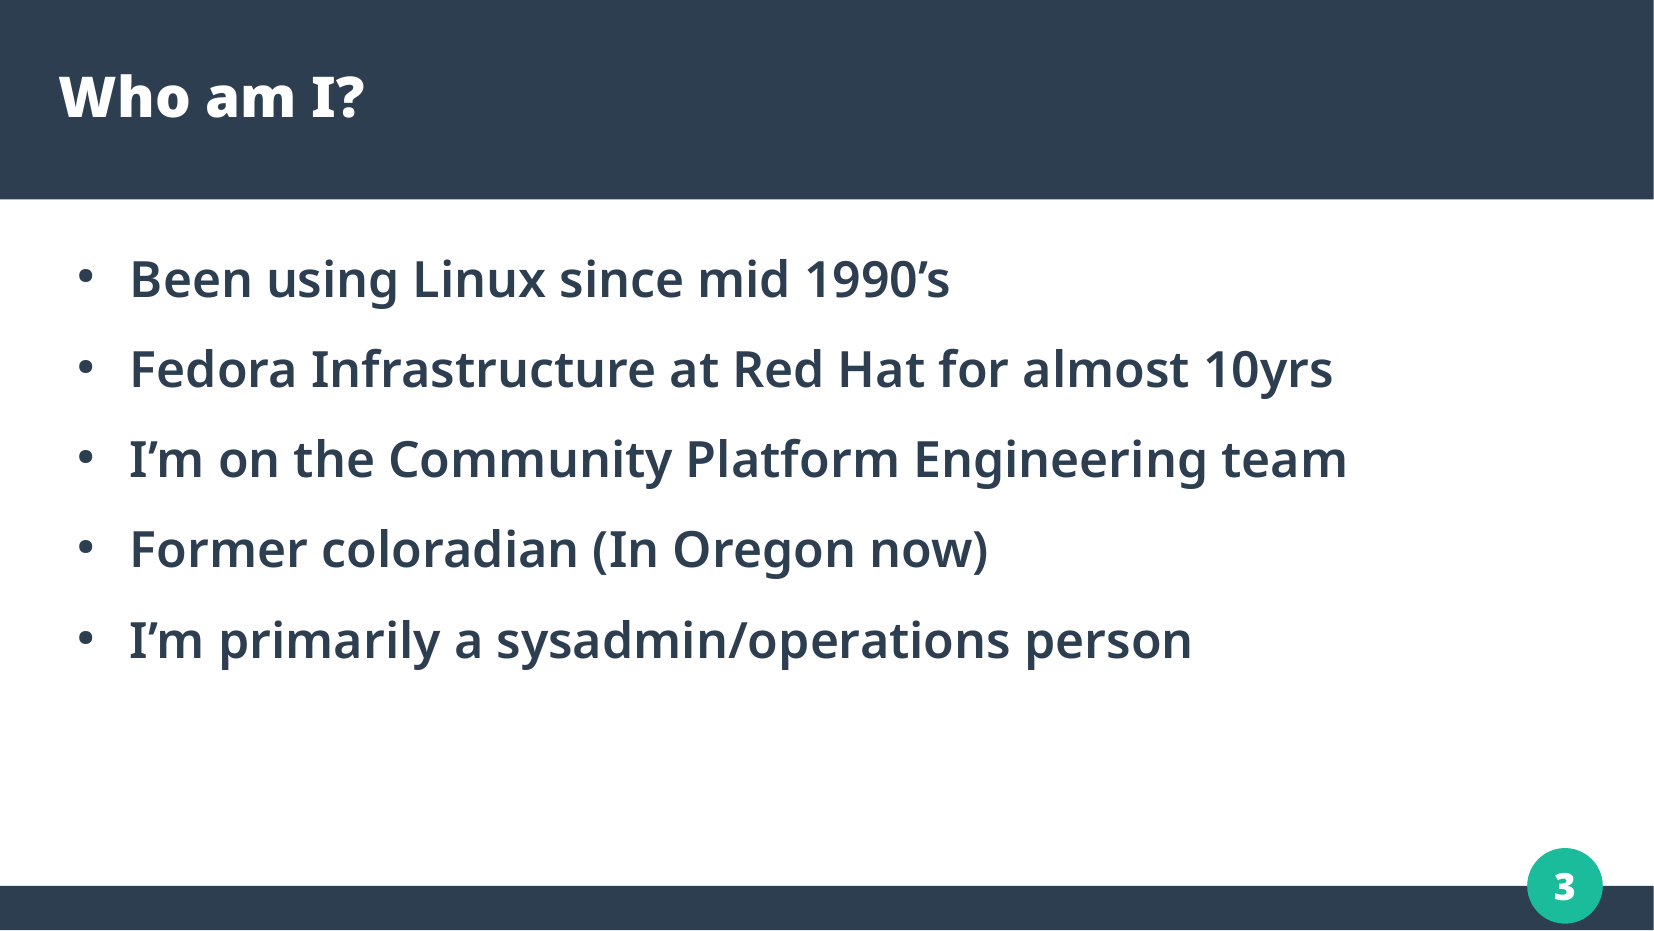

# Who am I?
Been using Linux since mid 1990’s
Fedora Infrastructure at Red Hat for almost 10yrs
I’m on the Community Platform Engineering team
Former coloradian (In Oregon now)
I’m primarily a sysadmin/operations person